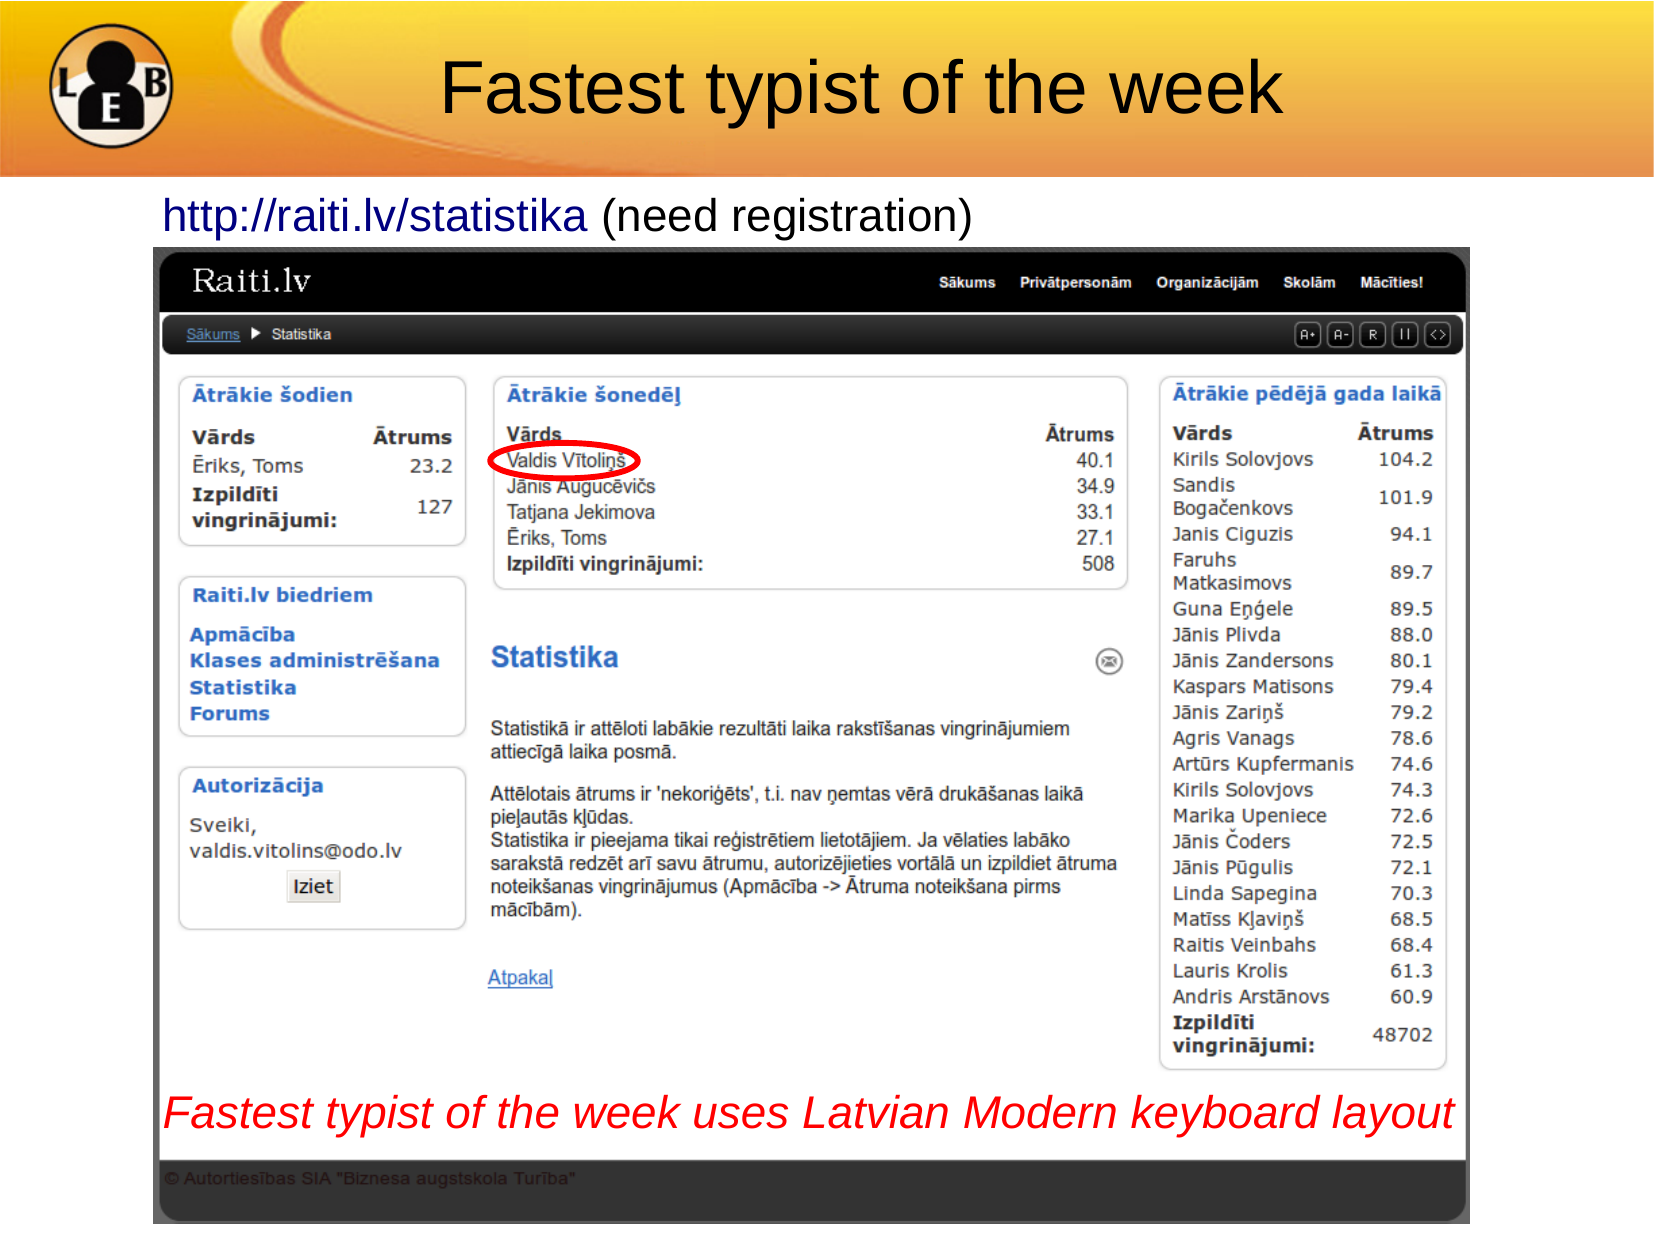

# Fastest typist of the week
http://raiti.lv/statistika (need registration)
Fastest typist of the week uses Latvian Modern keyboard layout